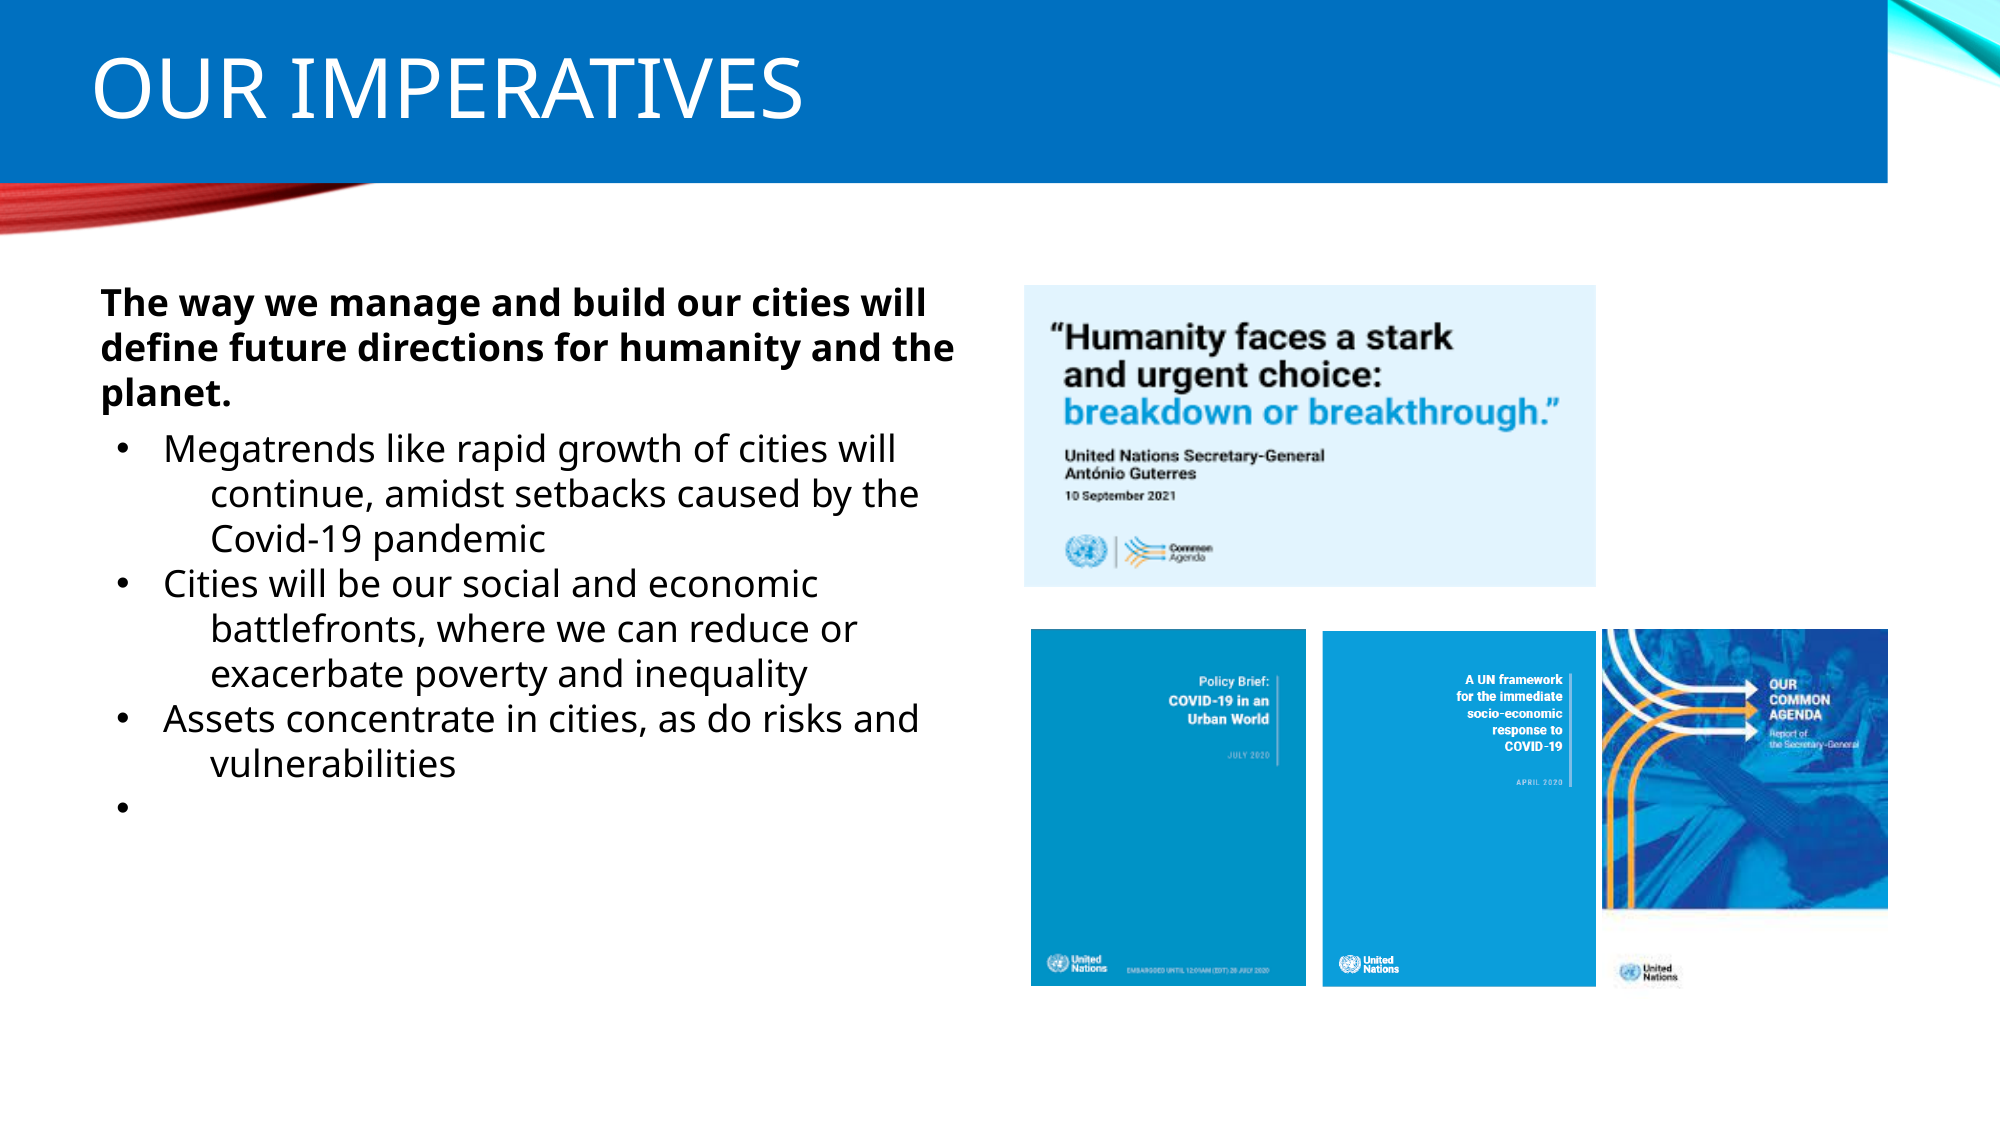

# OUR IMPERATIVES
The way we manage and build our cities will define future directions for humanity and the planet.
Megatrends like rapid growth of cities will continue, amidst setbacks caused by the Covid-19 pandemic
Cities will be our social and economic battlefronts, where we can reduce or exacerbate poverty and inequality
Assets concentrate in cities, as do risks and vulnerabilities